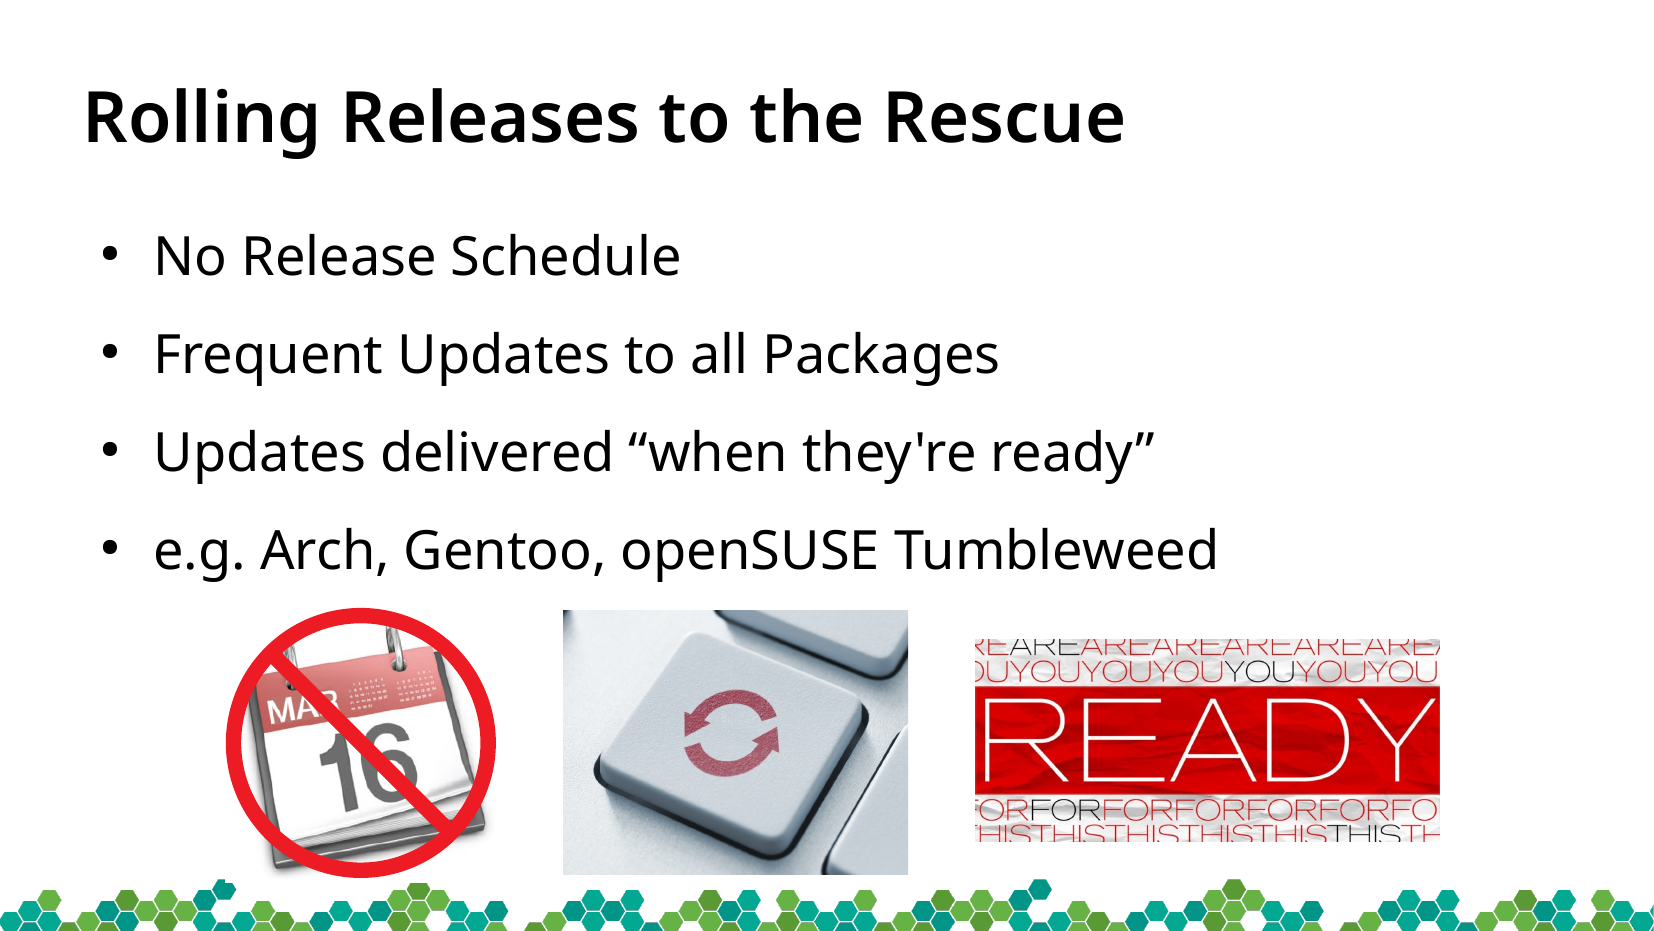

# Rolling Releases to the Rescue
No Release Schedule
Frequent Updates to all Packages
Updates delivered “when they're ready”
e.g. Arch, Gentoo, openSUSE Tumbleweed